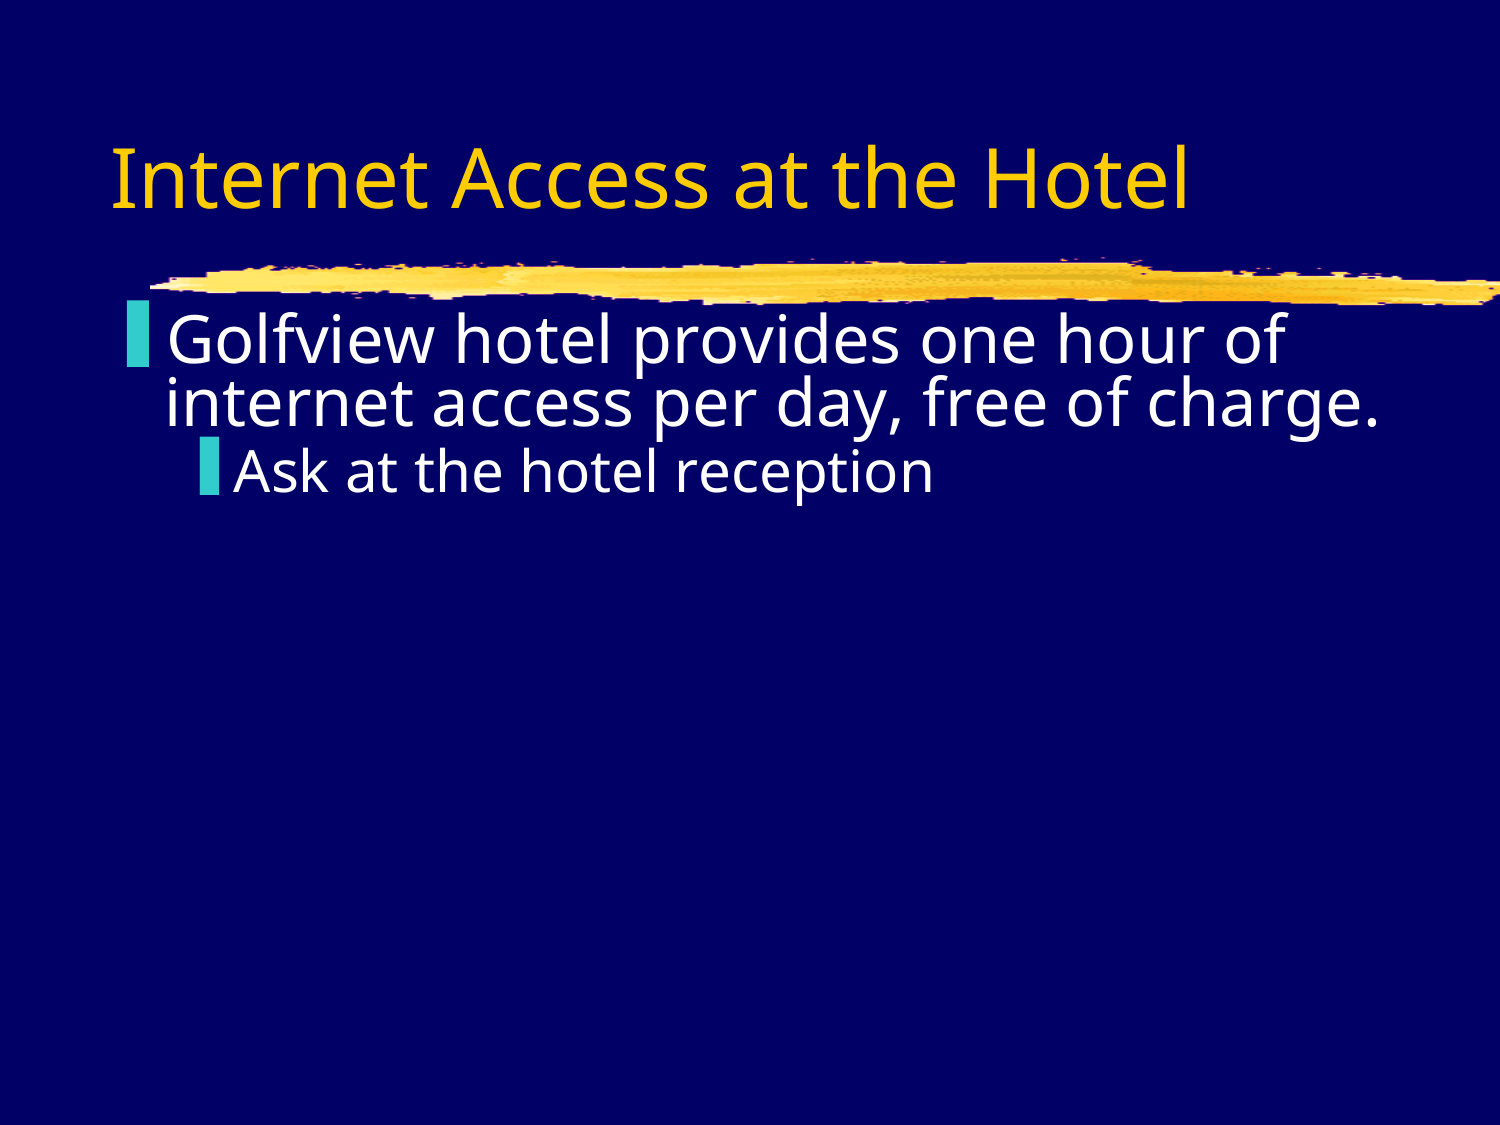

# Internet Access at the Hotel
Golfview hotel provides one hour of internet access per day, free of charge.
Ask at the hotel reception